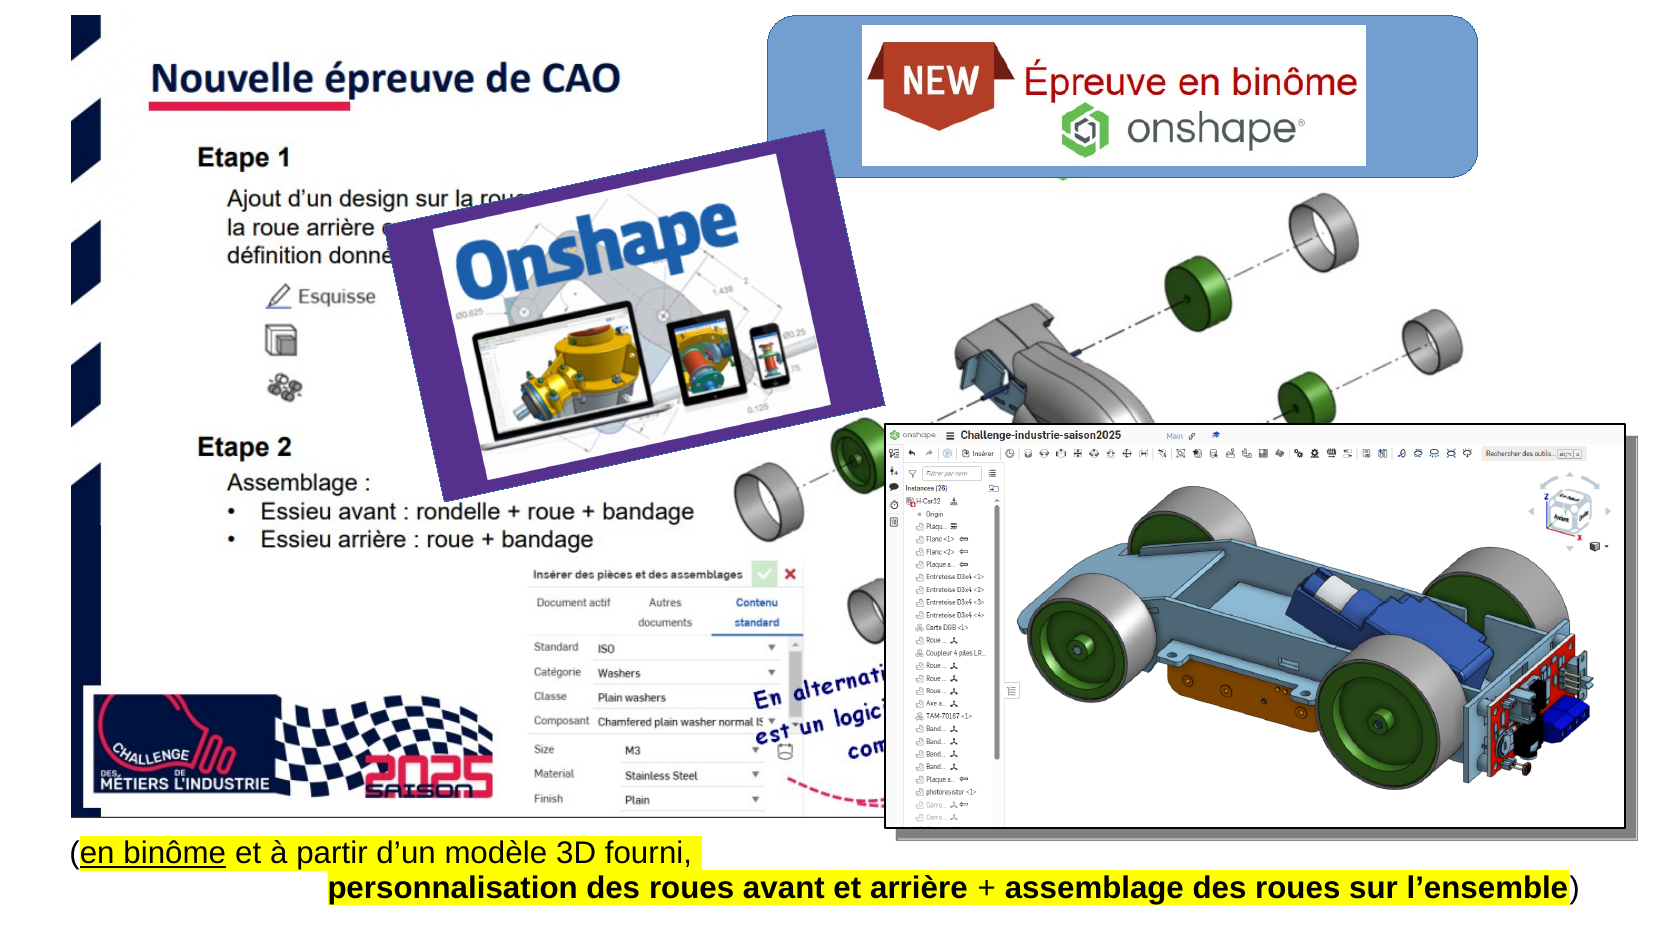

(en binôme et à partir d’un modèle 3D fourni,
personnalisation des roues avant et arrière + assemblage des roues sur l’ensemble)